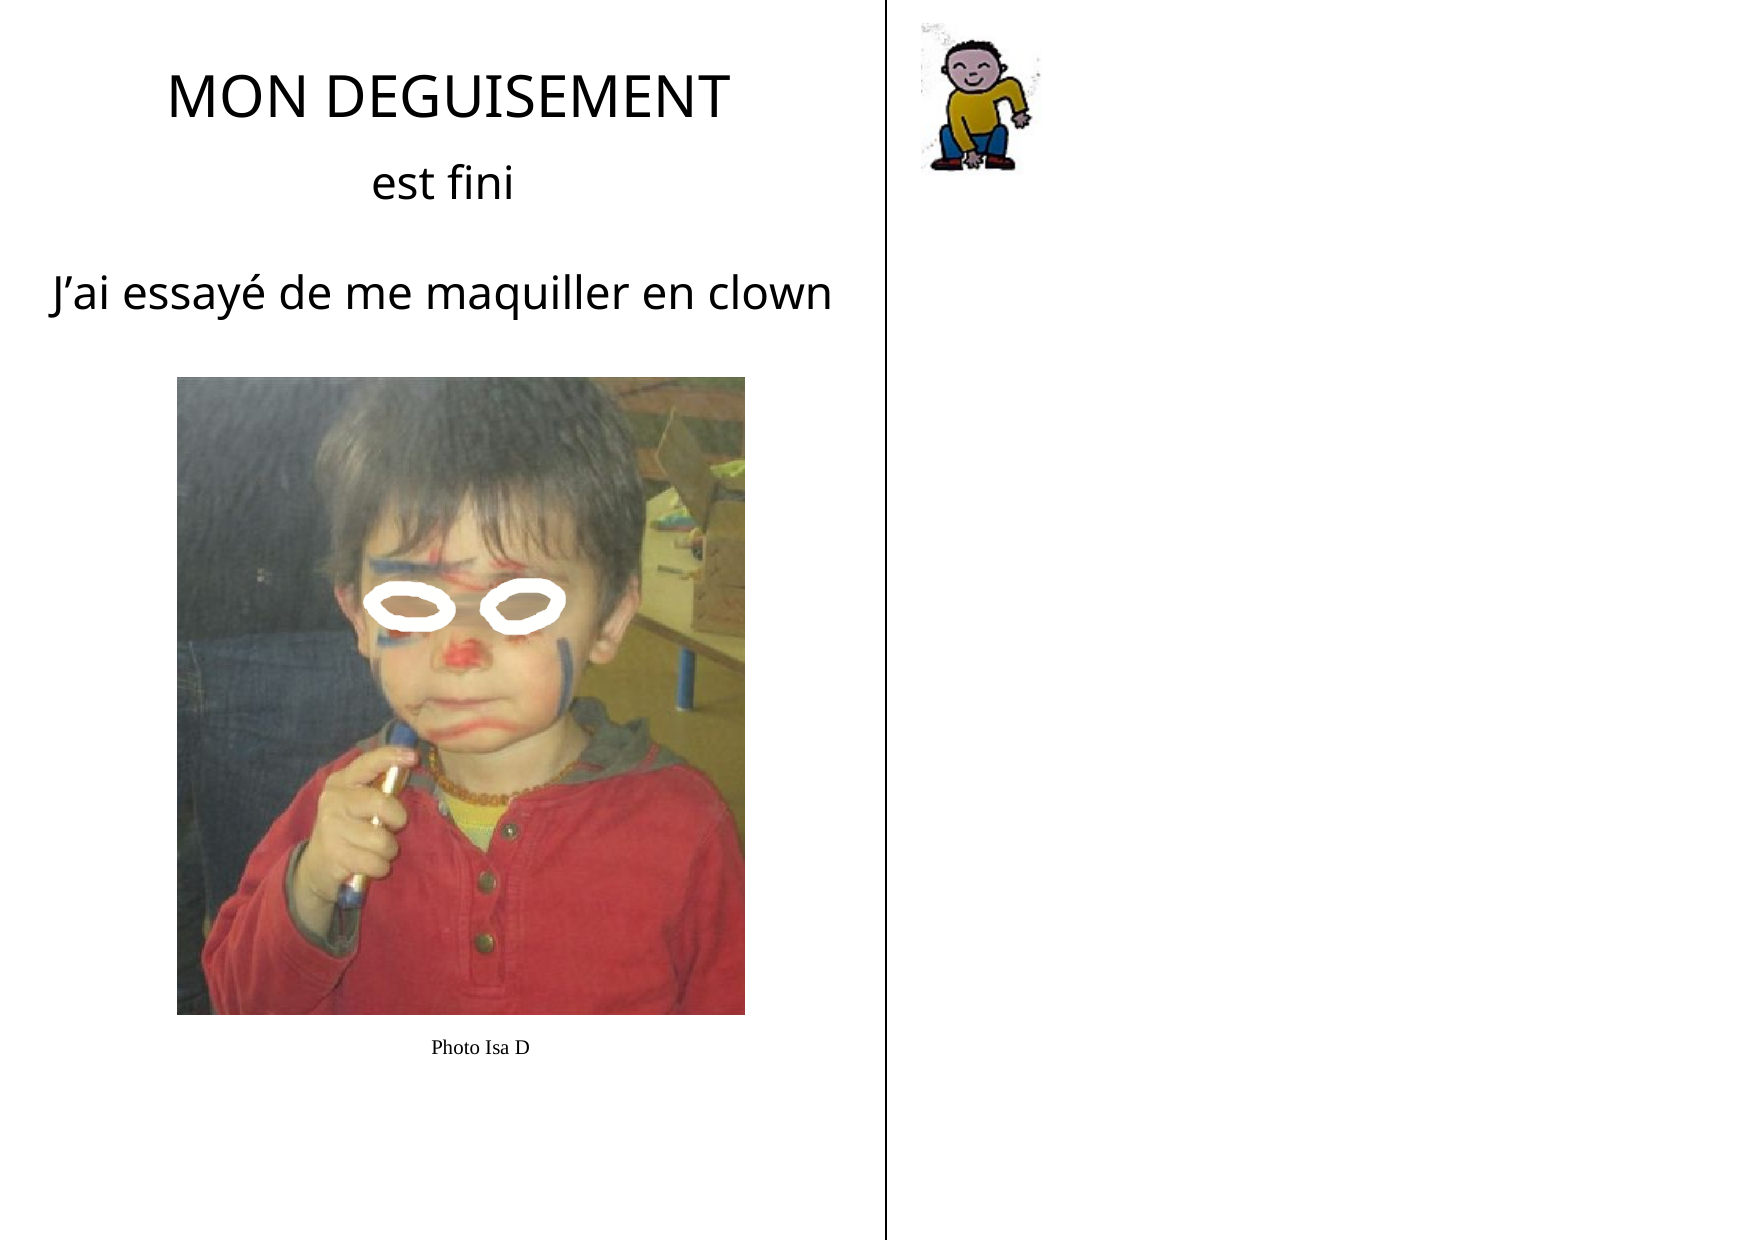

MON DEGUISEMENT
est fini
J’ai essayé de me maquiller en clown
Photo Isa D
comptine
Acrobaties et positions
￼
Si tu dis oui,
Accroupi.
Si tu dis non,
Tourne en rond.
Si tu dis oui,
Endormi.
Si tu dis non,
Fais le pont.
tu ne dis
Ni oui, ni non,
Endormi puis le pont,
Tourne en rond ET accroupi!
Maud